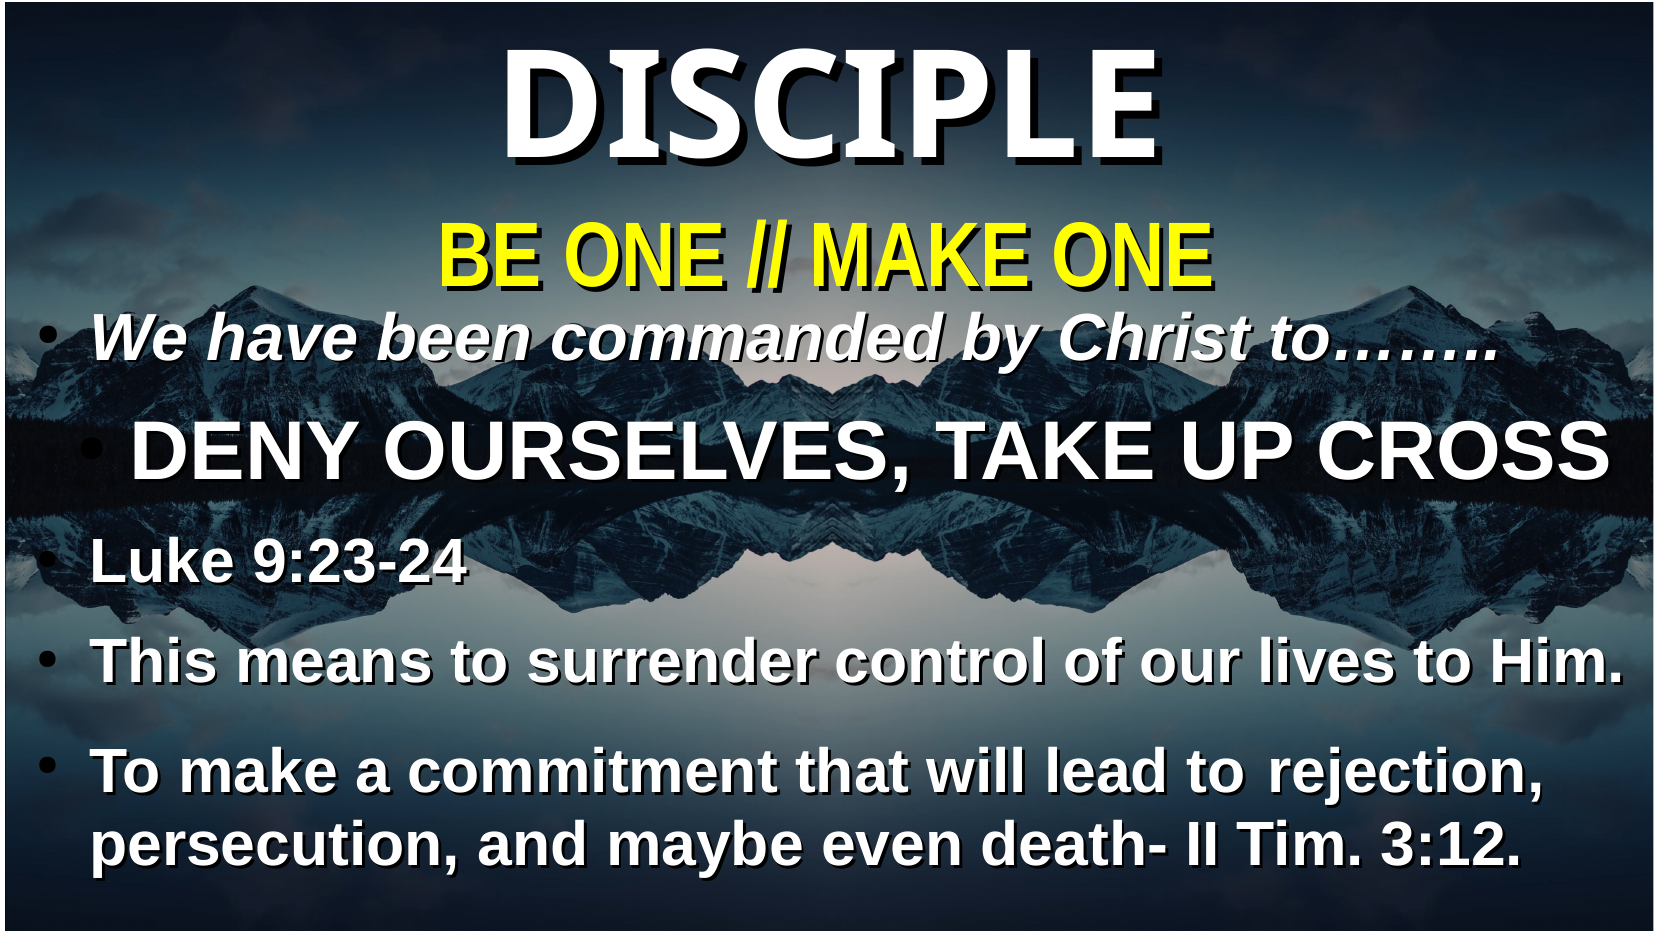

# DISCIPLE BE ONE // MAKE ONE
We have been commanded by Christ to……..
DENY OURSELVES, TAKE UP CROSS
Luke 9:23-24
This means to surrender control of our lives to Him.
To make a commitment that will lead to rejection, persecution, and maybe even death- II Tim. 3:12.